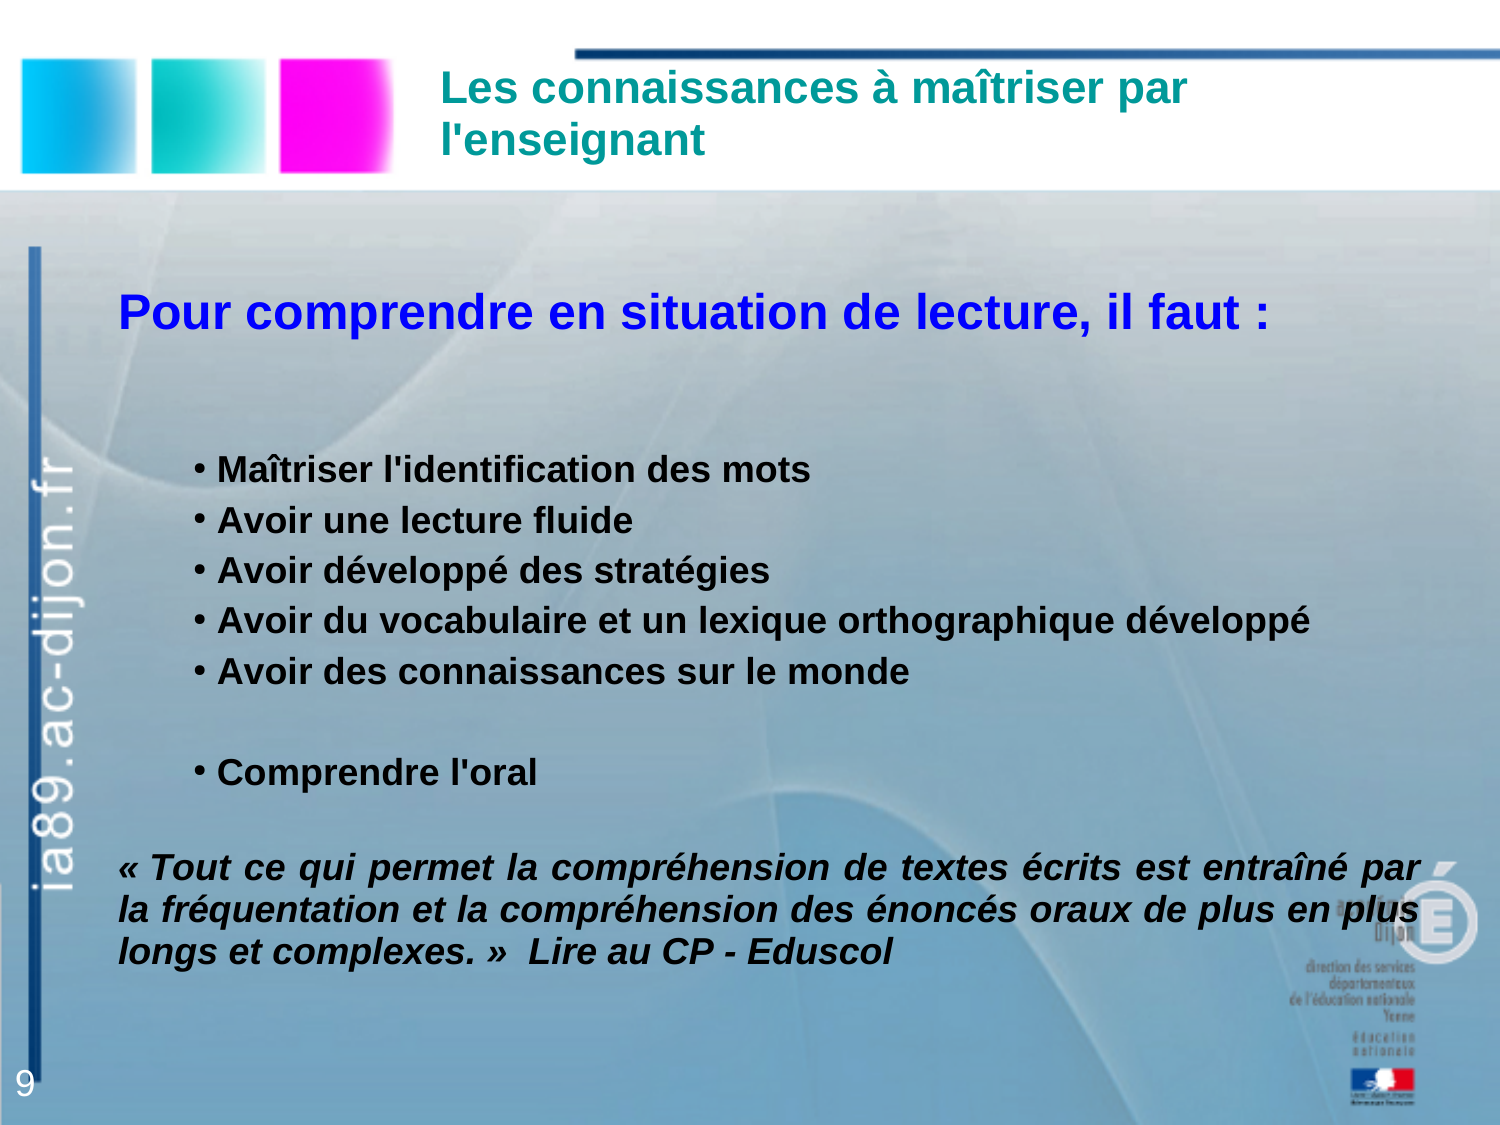

# Les connaissances à maîtriser par l'enseignant
Pour comprendre en situation de lecture, il faut :
 Maîtriser l'identification des mots
 Avoir une lecture fluide
 Avoir développé des stratégies
 Avoir du vocabulaire et un lexique orthographique développé
 Avoir des connaissances sur le monde
 Comprendre l'oral
« Tout ce qui permet la compréhension de textes écrits est entraîné par la fréquentation et la compréhension des énoncés oraux de plus en plus longs et complexes. » Lire au CP - Eduscol